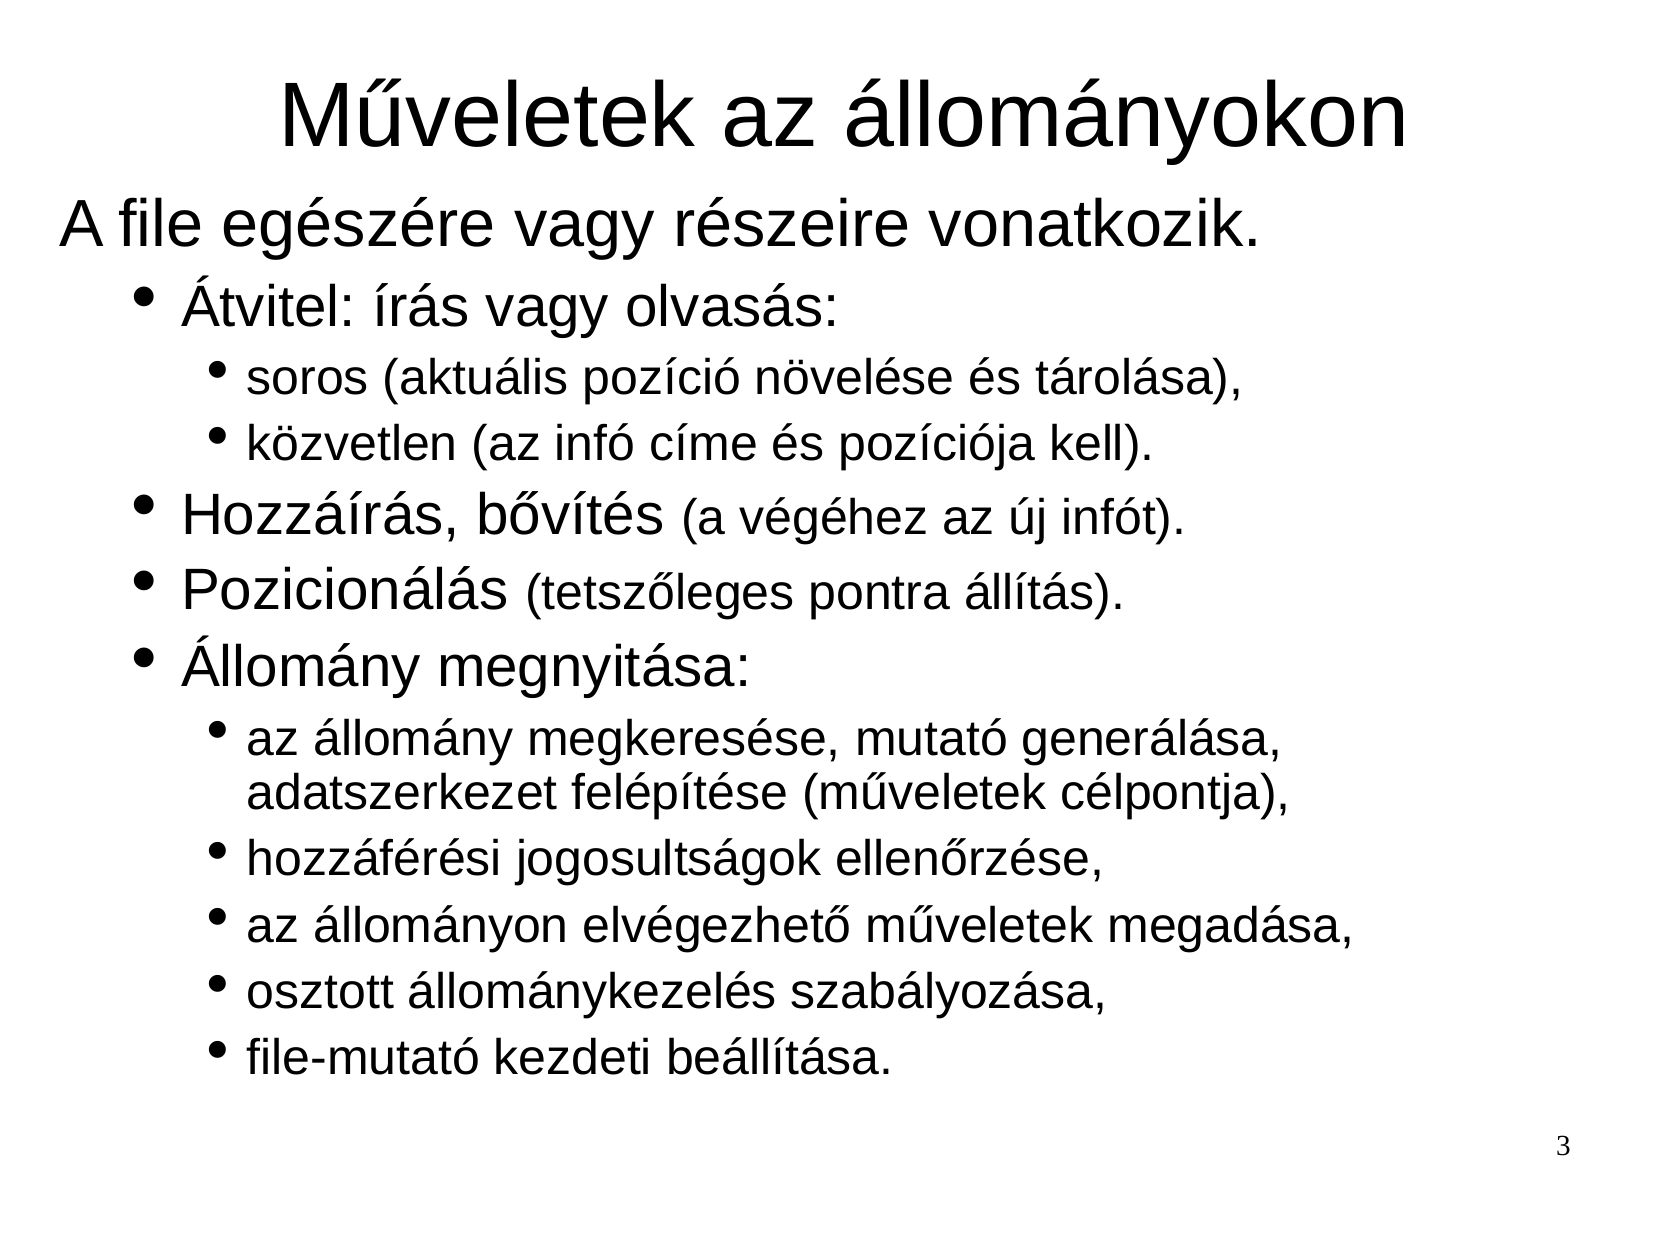

# Műveletek az állományokon
A file egészére vagy részeire vonatkozik.
Átvitel: írás vagy olvasás:
soros (aktuális pozíció növelése és tárolása),
közvetlen (az infó címe és pozíciója kell).
Hozzáírás, bővítés (a végéhez az új infót).
Pozicionálás (tetszőleges pontra állítás).
Állomány megnyitása:
az állomány megkeresése, mutató generálása, adatszerkezet felépítése (műveletek célpontja),
hozzáférési jogosultságok ellenőrzése,
az állományon elvégezhető műveletek megadása,
osztott állománykezelés szabályozása,
file-mutató kezdeti beállítása.
3